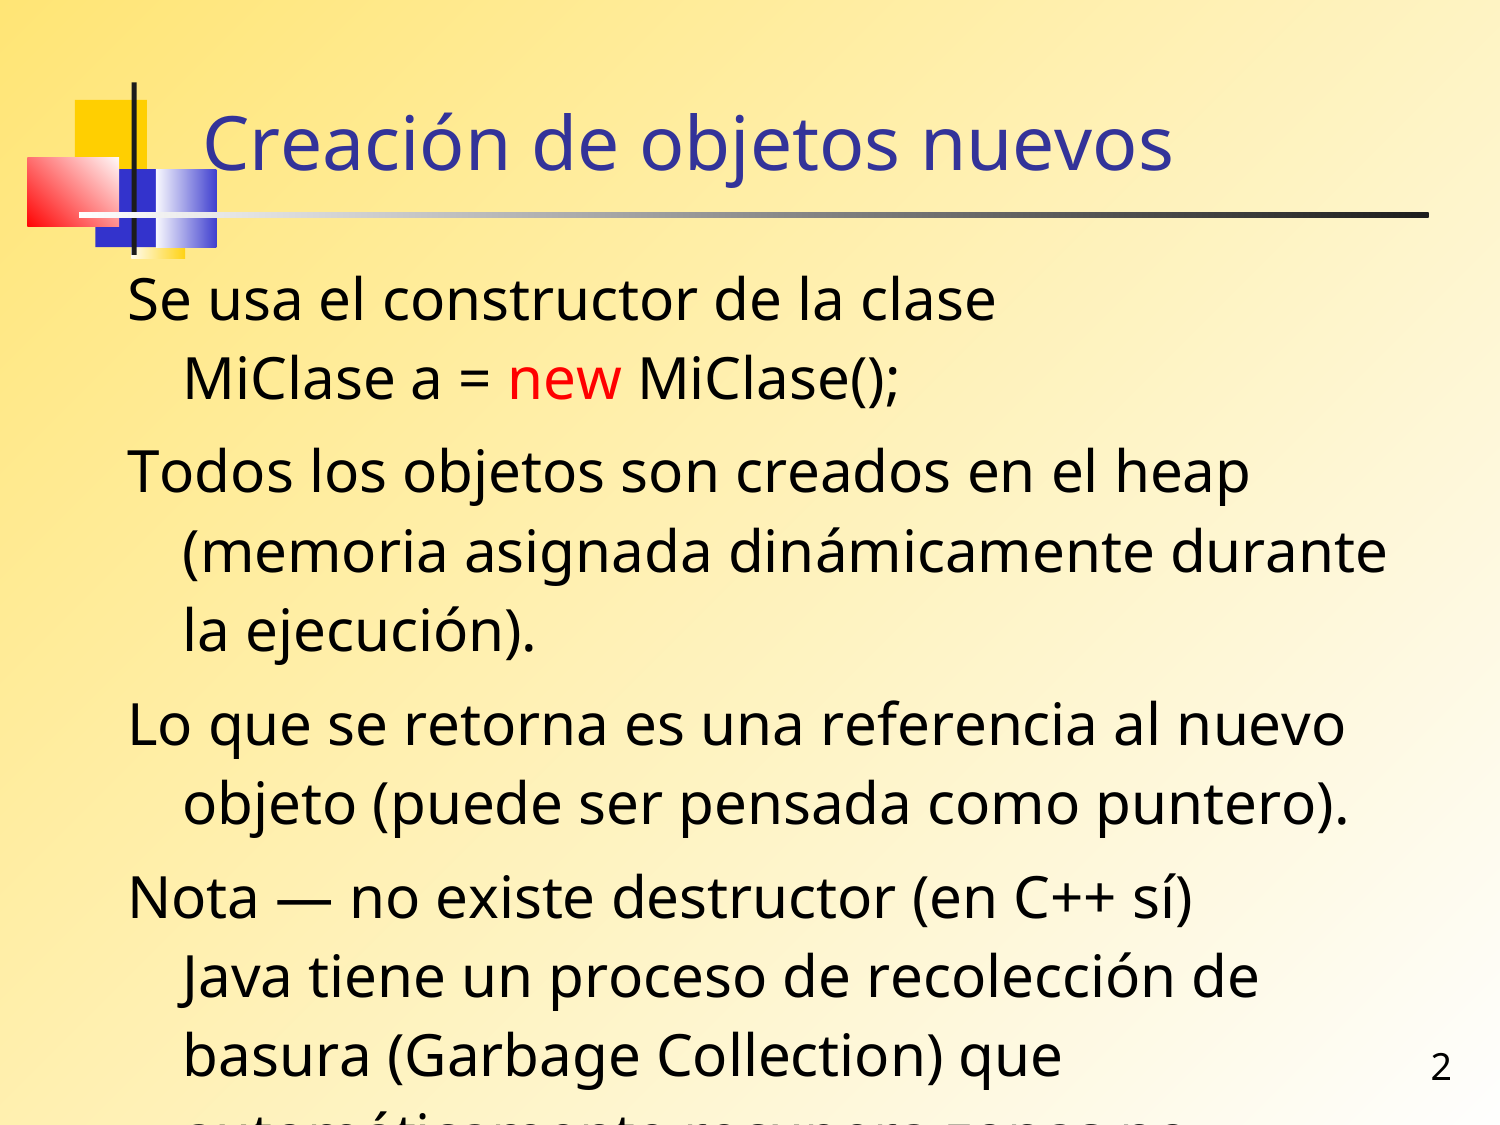

# Creación de objetos nuevos
Se usa el constructor de la clase
MiClase a = new MiClase();
Todos los objetos son creados en el heap (memoria asignada dinámicamente durante la ejecución).
Lo que se retorna es una referencia al nuevo objeto (puede ser pensada como puntero).
Nota — no existe destructor (en C++ sí)
Java tiene un proceso de recolección de basura (Garbage Collection) que automáticamente recupera zonas no referenciadas.
2